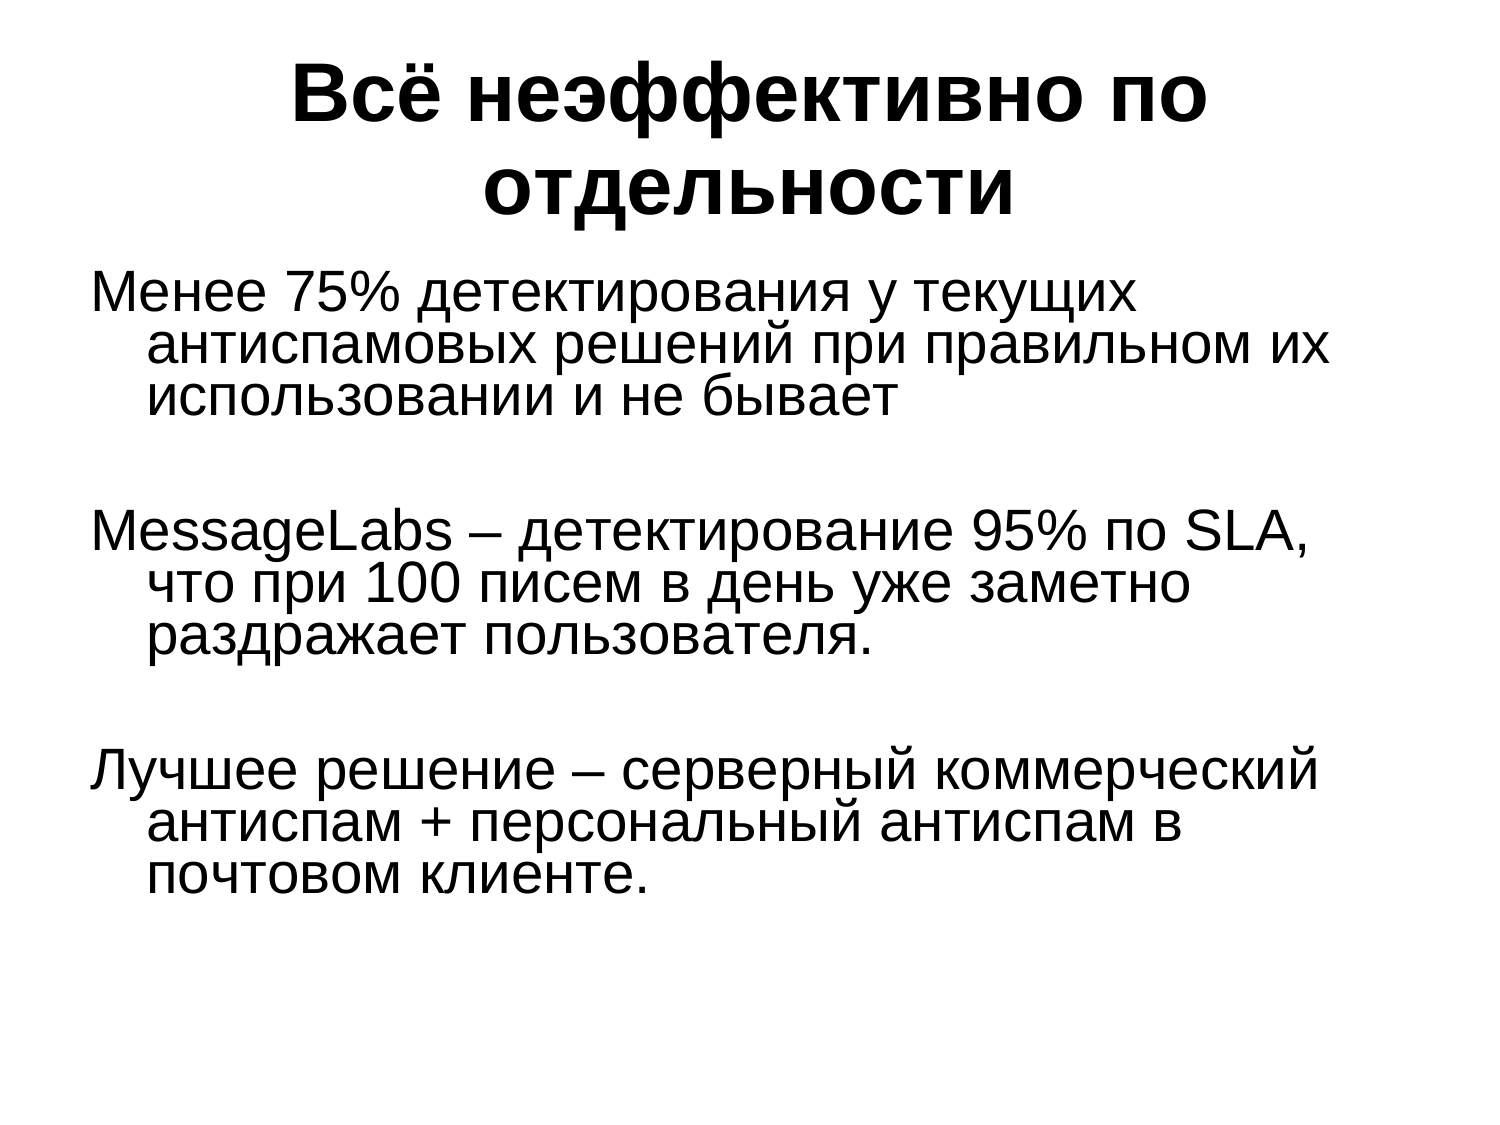

# Всё неэффективно по отдельности
Менее 75% детектирования у текущих антиспамовых решений при правильном их использовании и не бывает
MessageLabs – детектирование 95% по SLA, что при 100 писем в день уже заметно раздражает пользователя.
Лучшее решение – серверный коммерческий антиспам + персональный антиспам в почтовом клиенте.